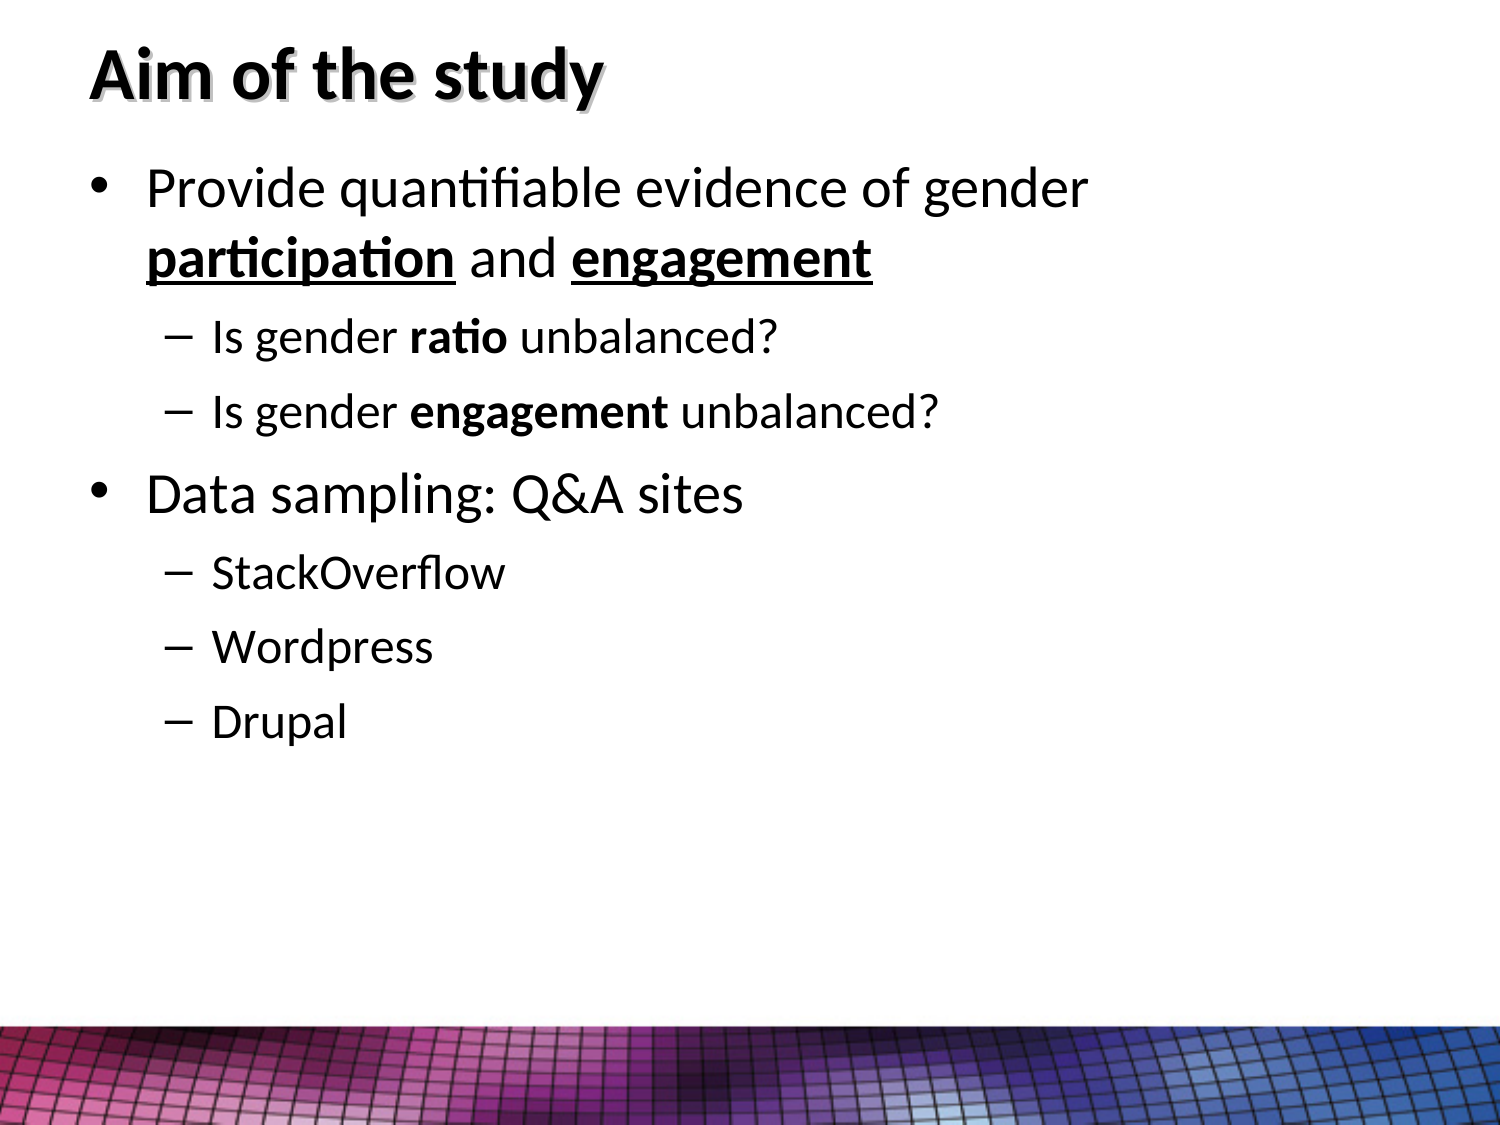

# Aim of the study
Provide quantifiable evidence of gender participation and engagement
Is gender ratio unbalanced?
Is gender engagement unbalanced?
Data sampling: Q&A sites
StackOverflow
Wordpress
Drupal
MSR 2012 -- Zurich (CH)